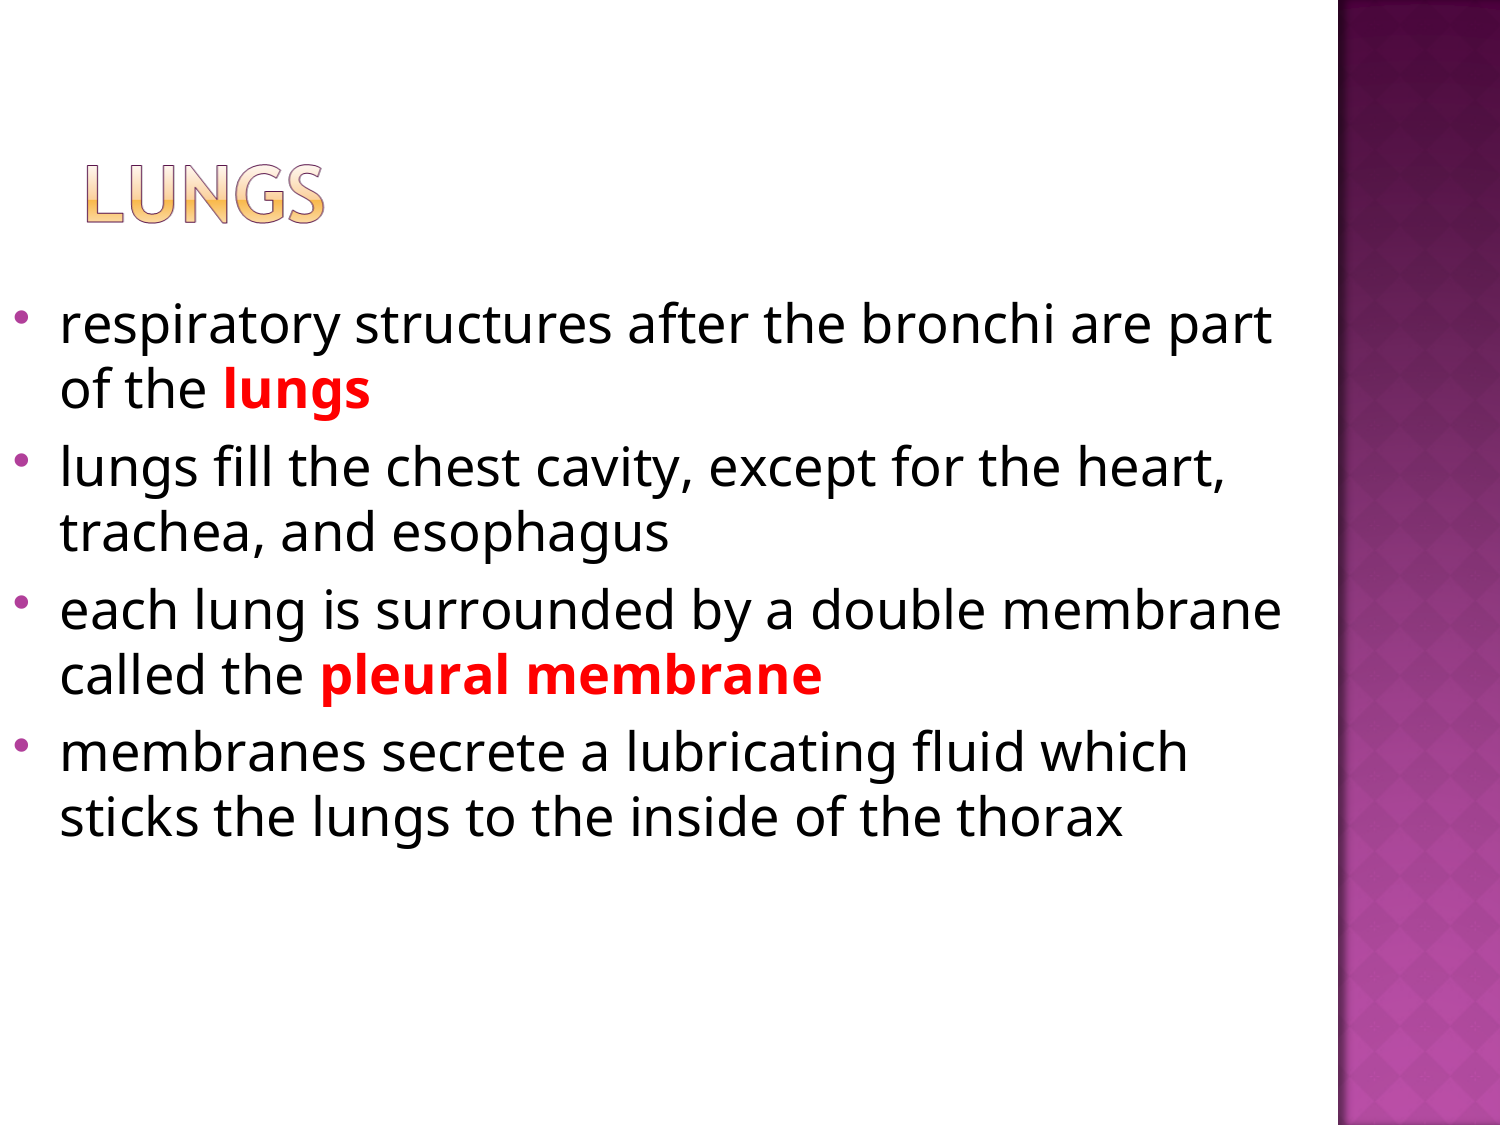

# respiratory structures after the bronchi are part of the lungs
lungs fill the chest cavity, except for the heart, trachea, and esophagus
each lung is surrounded by a double membrane called the pleural membrane
membranes secrete a lubricating fluid which sticks the lungs to the inside of the thorax